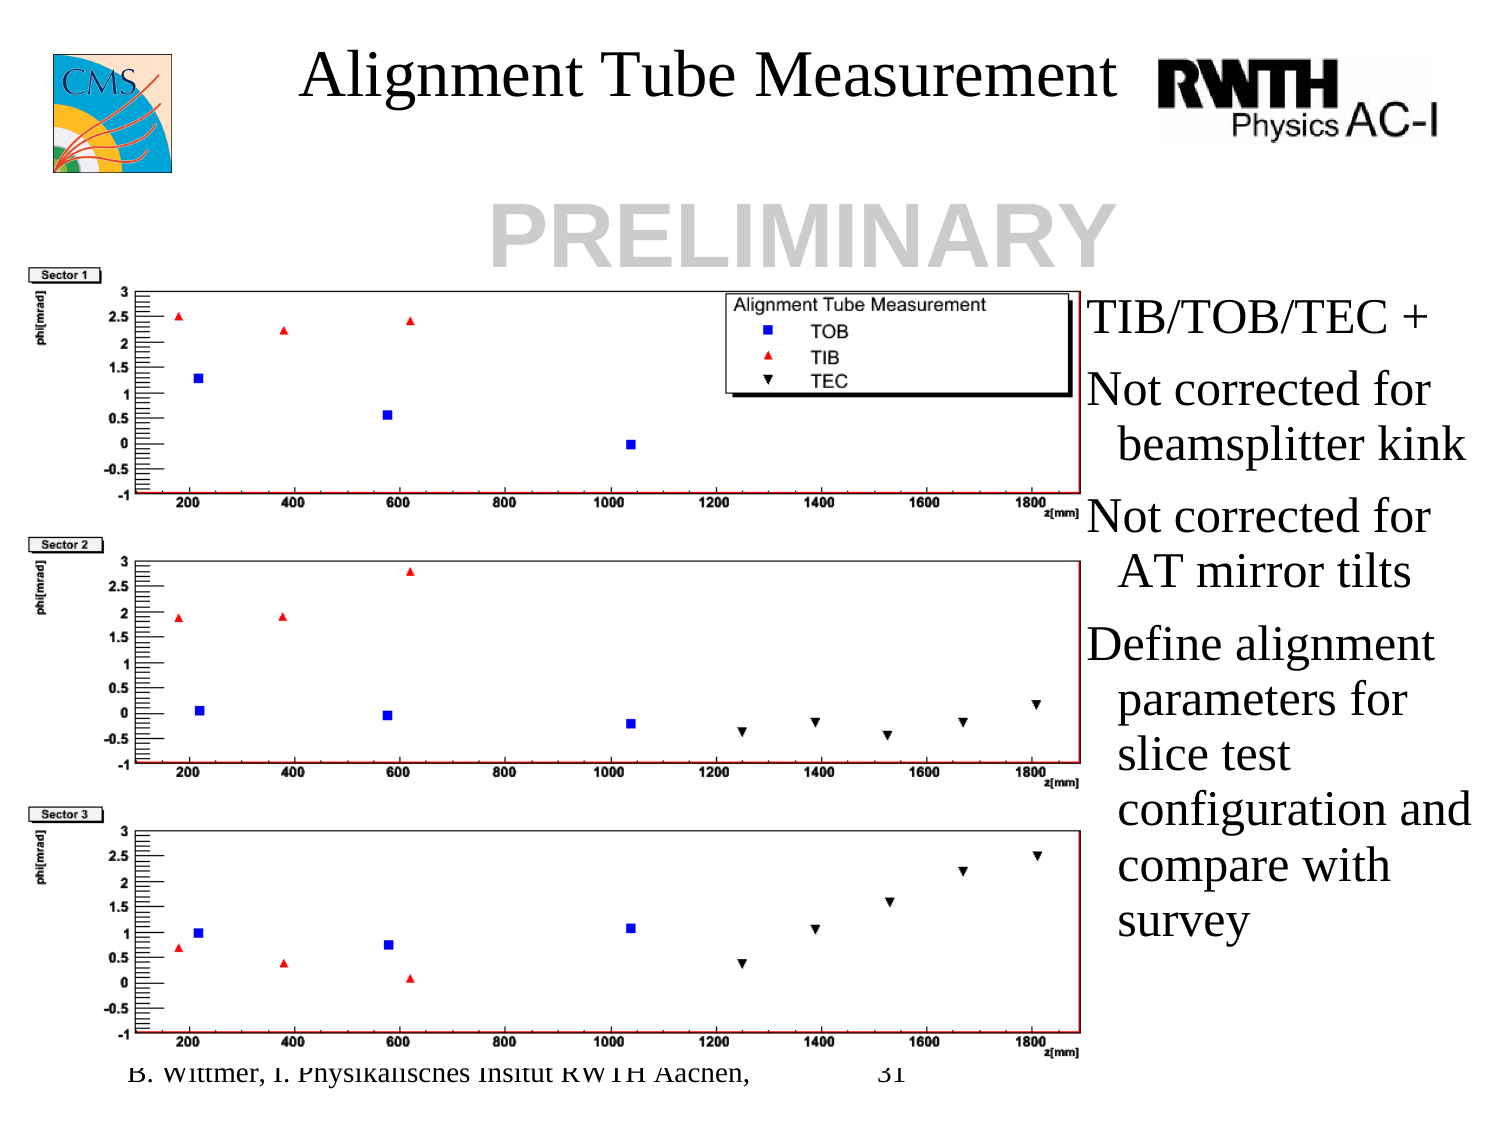

# Alignment Tube Measurement
PRELIMINARY
TIB/TOB/TEC +
Not corrected for beamsplitter kink
Not corrected for AT mirror tilts
Define alignment parameters for slice test configuration and compare with survey